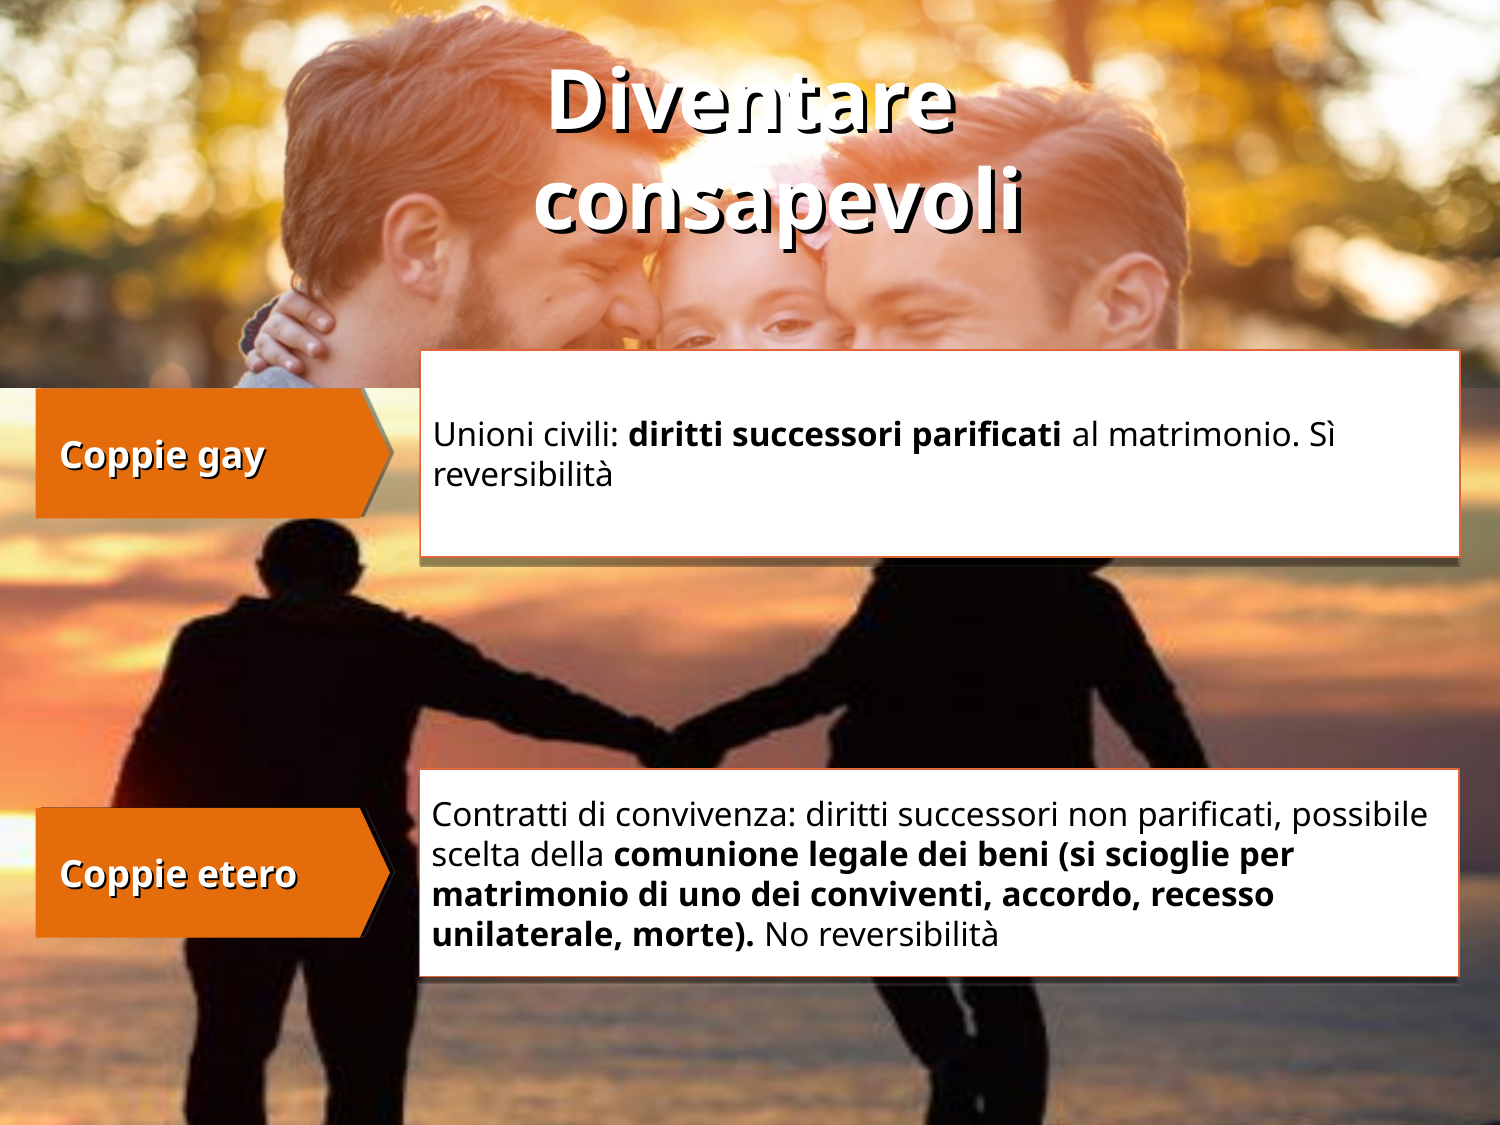

Diventare consapevoli
Unioni civili: diritti successori parificati al matrimonio. Sì reversibilità
Coppie gay
Contratti di convivenza: diritti successori non parificati, possibile scelta della comunione legale dei beni (si scioglie per matrimonio di uno dei conviventi, accordo, recesso unilaterale, morte). No reversibilità
Coppie etero